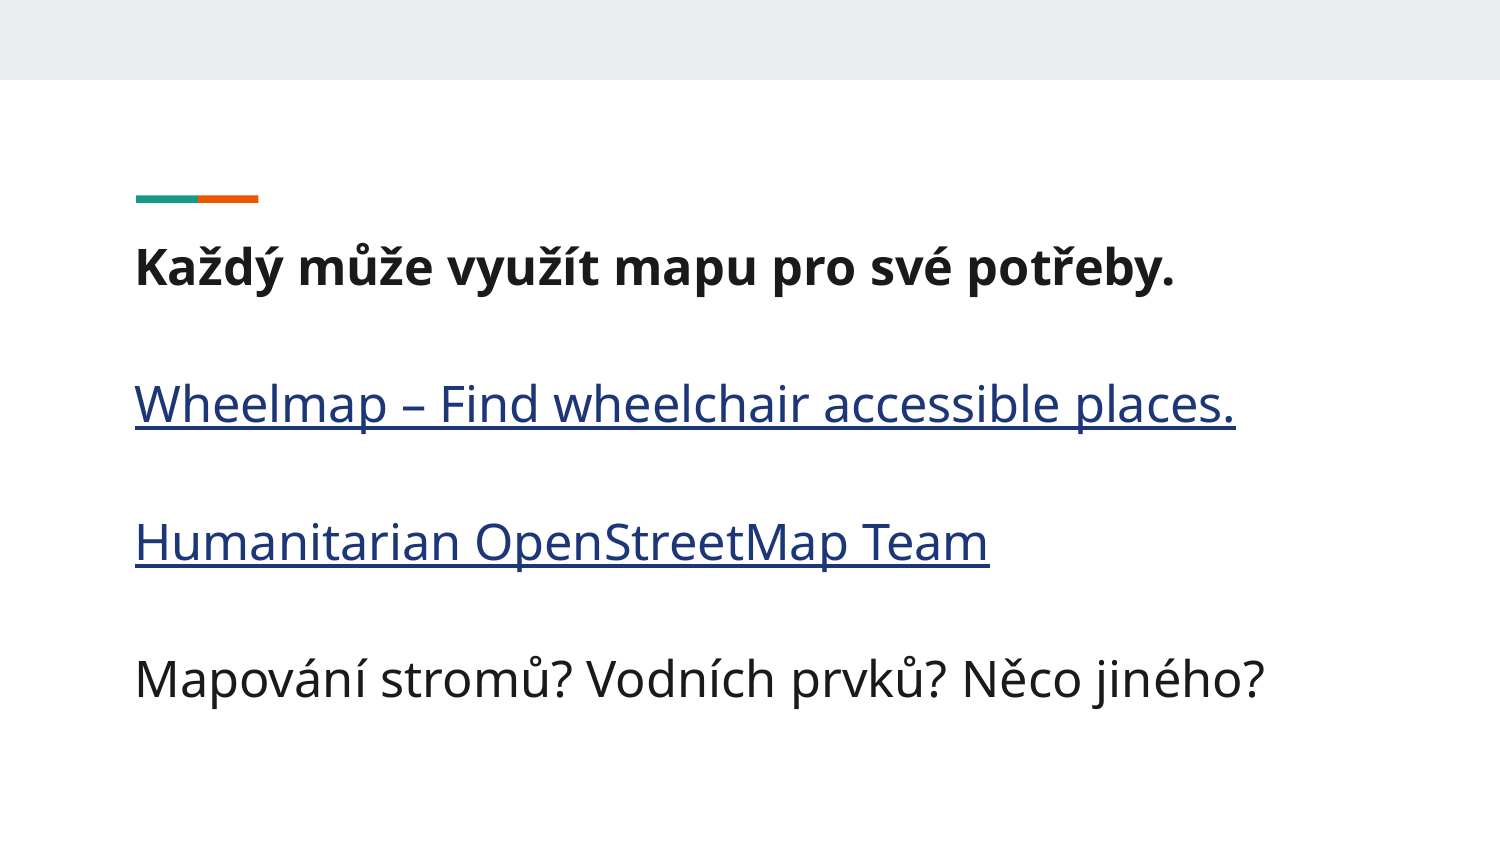

# Každý může využít mapu pro své potřeby. Wheelmap – Find wheelchair accessible places. Humanitarian OpenStreetMap Team Mapování stromů? Vodních prvků? Něco jiného?